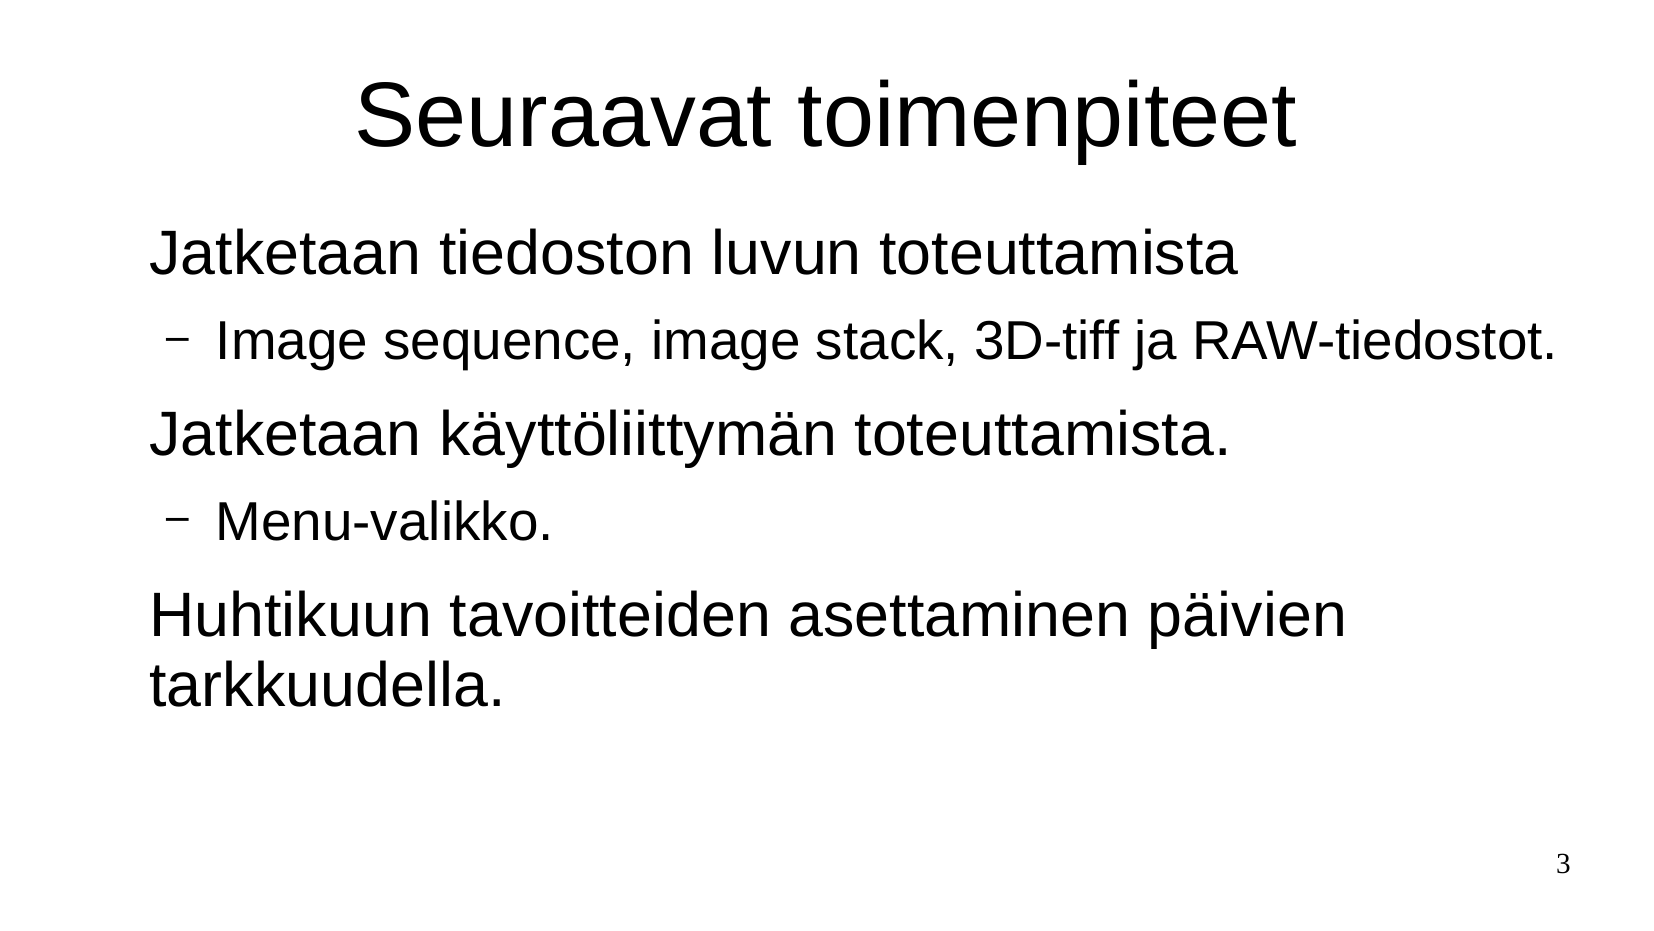

# Seuraavat toimenpiteet
Jatketaan tiedoston luvun toteuttamista
Image sequence, image stack, 3D-tiff ja RAW-tiedostot.
Jatketaan käyttöliittymän toteuttamista.
Menu-valikko.
Huhtikuun tavoitteiden asettaminen päivien tarkkuudella.
3